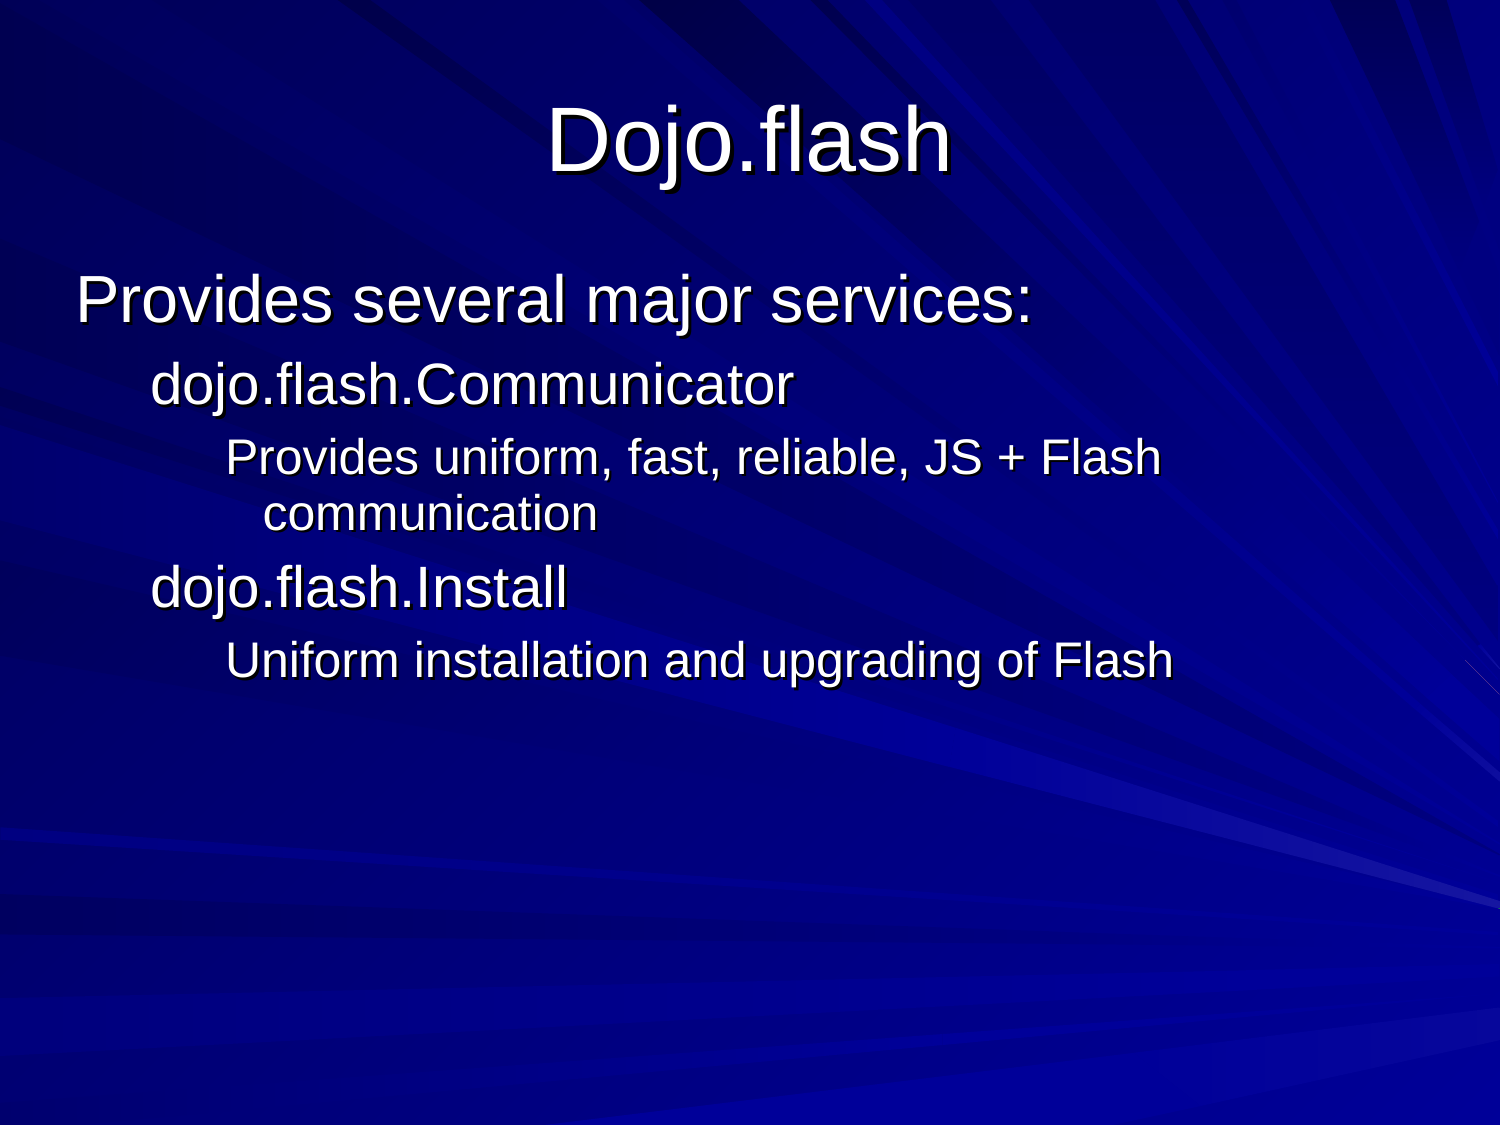

# Dojo.flash
Provides several major services:
dojo.flash.Communicator
Provides uniform, fast, reliable, JS + Flash communication
dojo.flash.Install
Uniform installation and upgrading of Flash